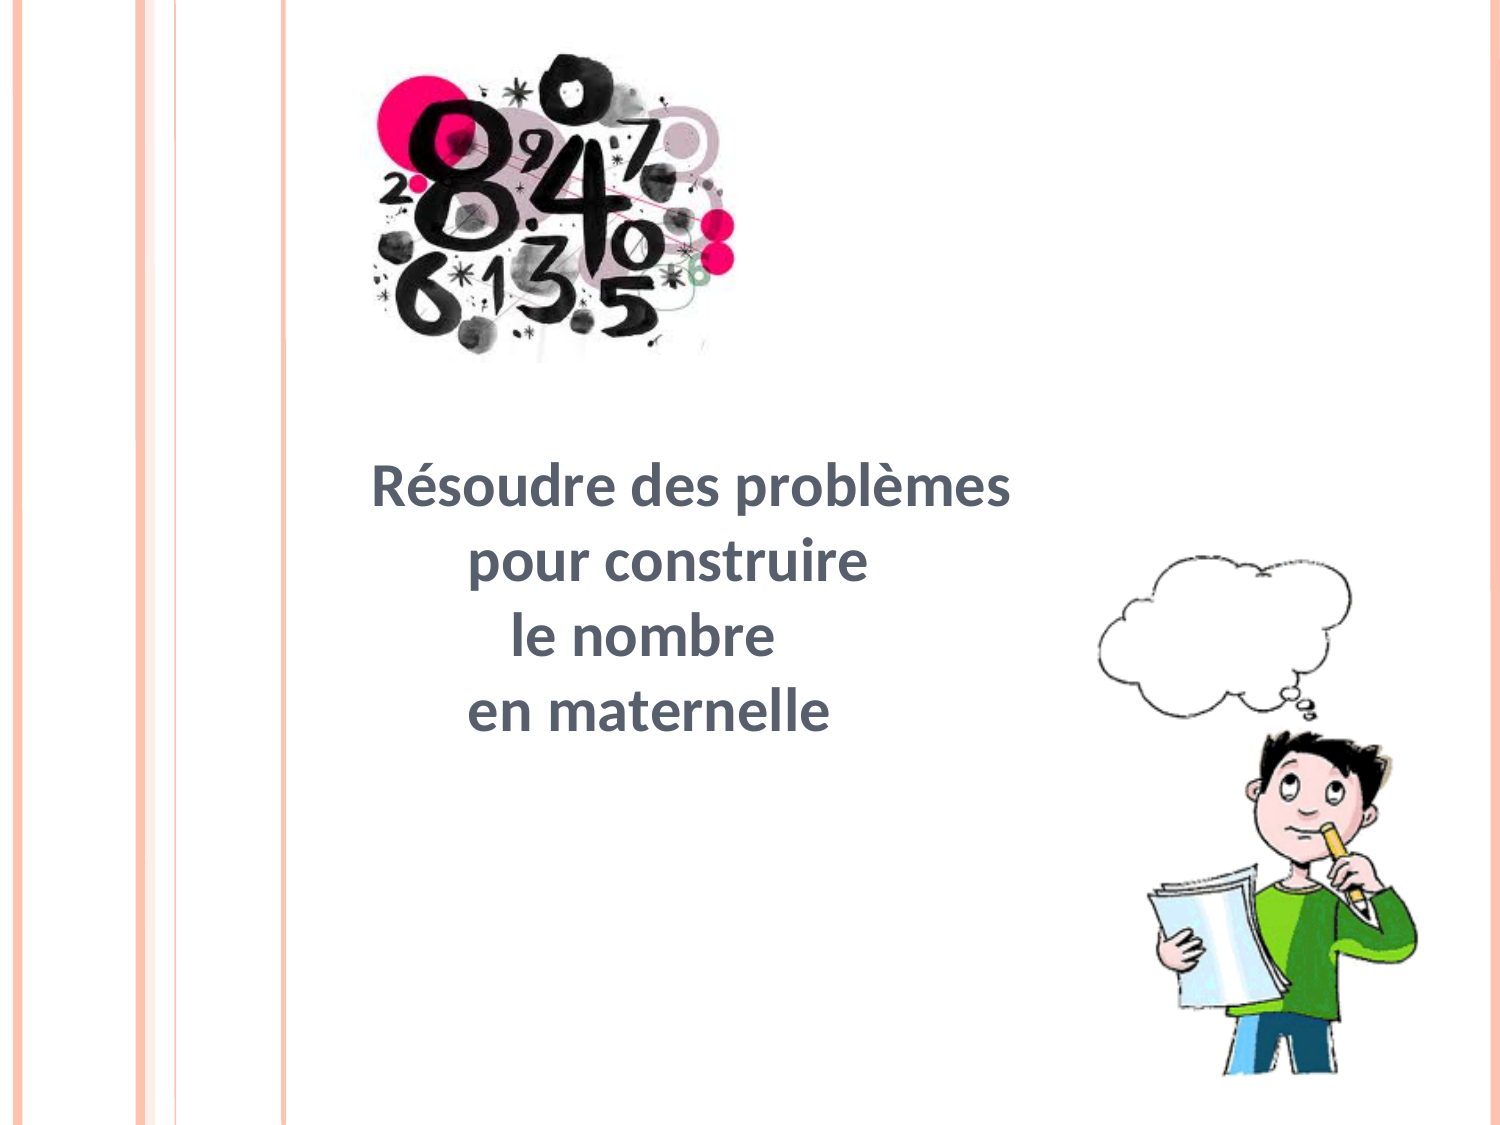

# Résoudre des problèmes pour construire le nombre en maternelle